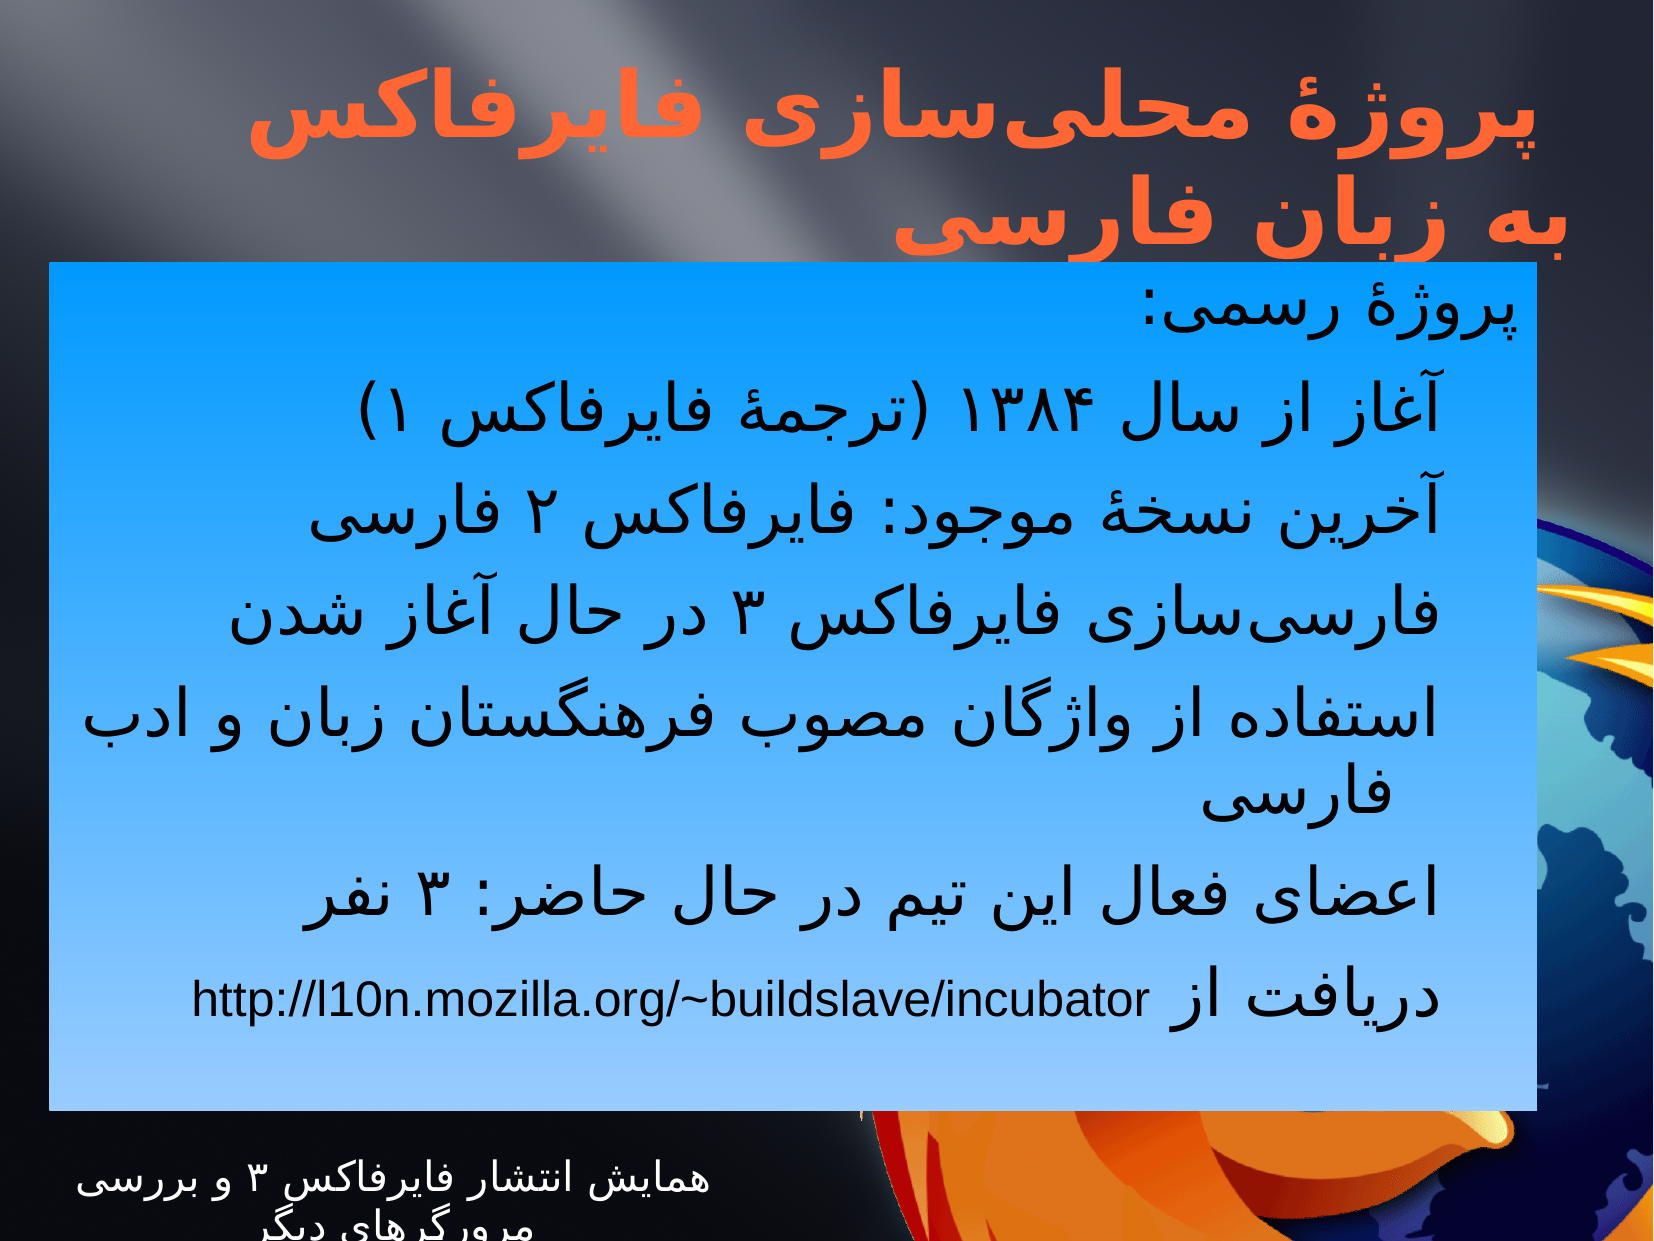

# پروژهٔ محلی‌سازی فایرفاکس به زبان فارسی
پروژهٔ رسمی:
آغاز از سال ۱۳۸۴ (ترجمهٔ فایرفاکس ۱)
آخرین نسخهٔ موجود: فایرفاکس ۲ فارسی
فارسی‌سازی فایرفاکس ۳ در حال آغاز شدن
استفاده از واژگان مصوب فرهنگستان زبان و ادب فارسی
اعضای فعال این تیم در حال حاضر: ۳ نفر
دریافت از http://l10n.mozilla.org/~buildslave/incubator